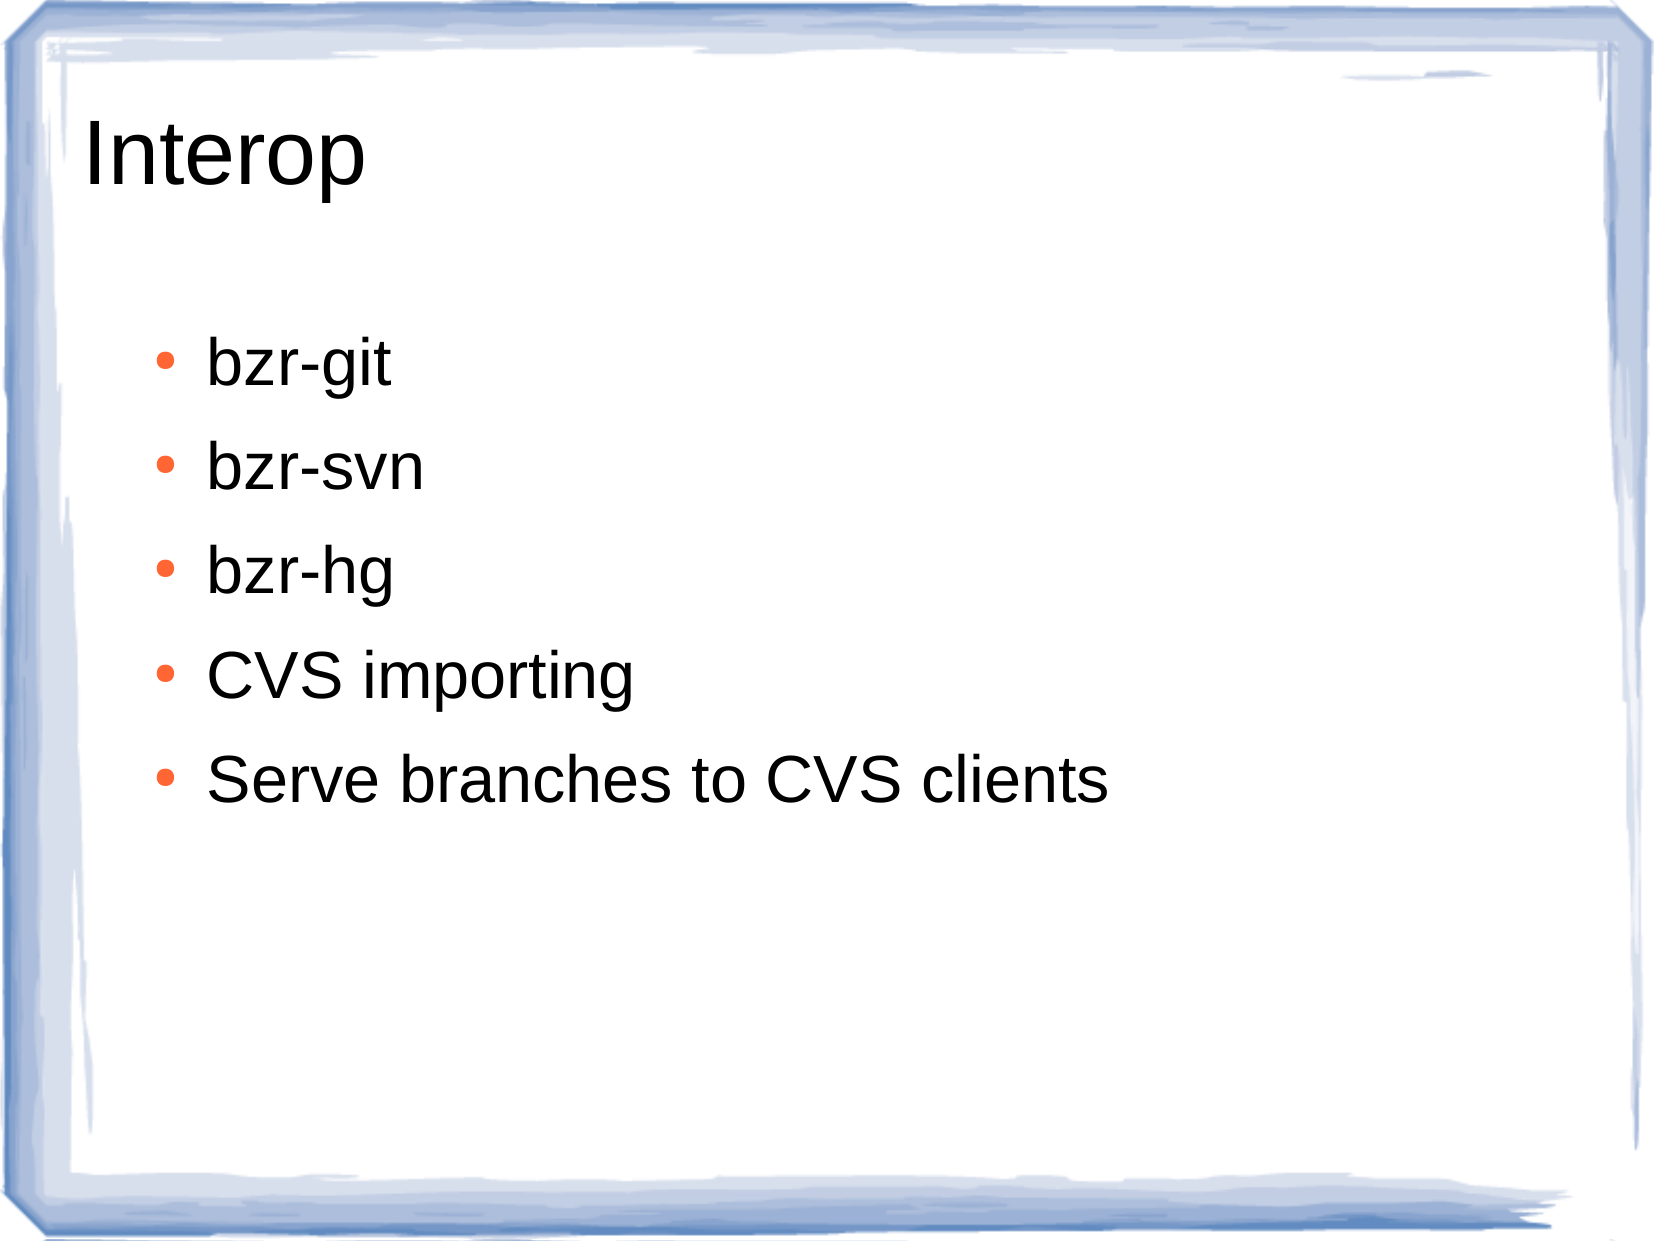

# Interop
bzr-git
bzr-svn
bzr-hg
CVS importing
Serve branches to CVS clients